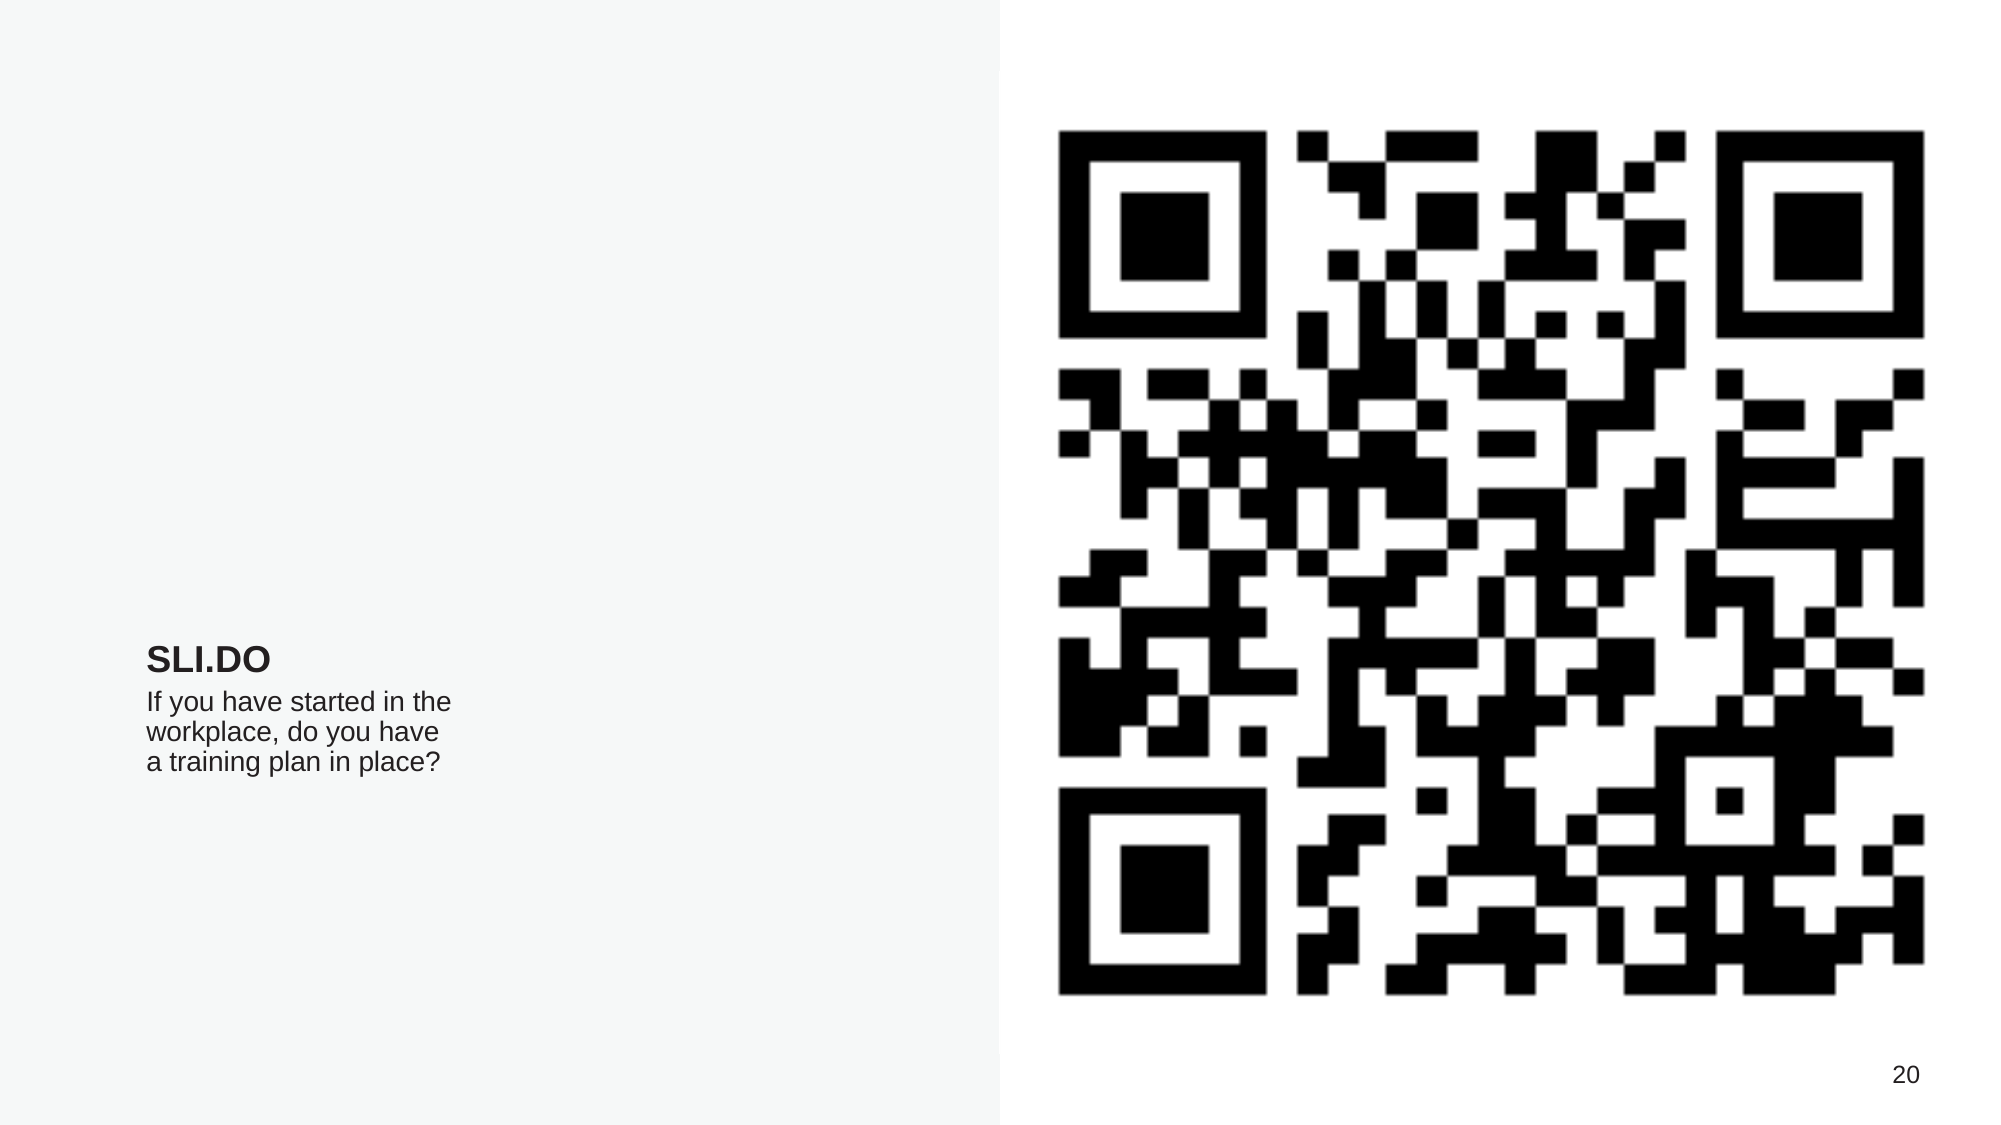

# SLI.DO
If you have started in the workplace, do you have a training plan in place?